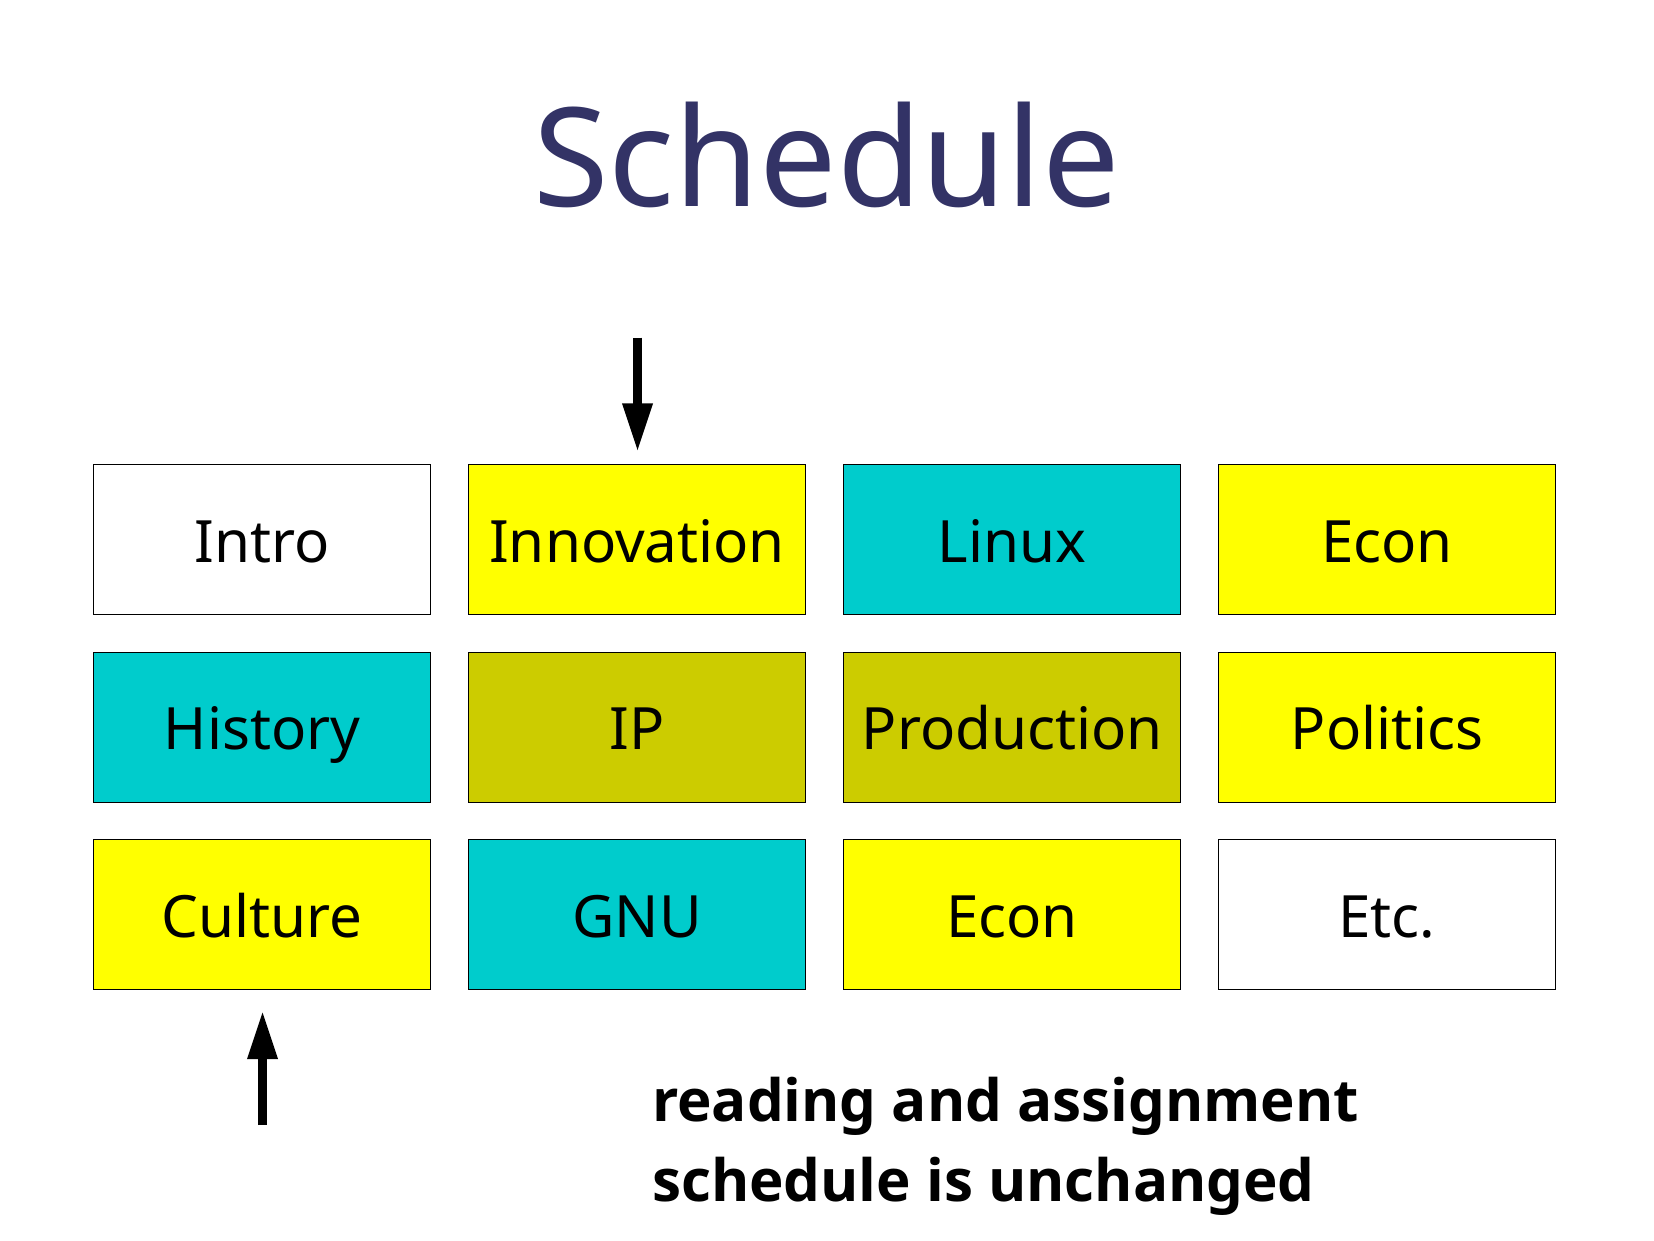

# Schedule
Intro
Innovation
Linux
Econ
History
IP
Production
Politics
Culture
GNU
Econ
Etc.
reading and assignment
schedule is unchanged